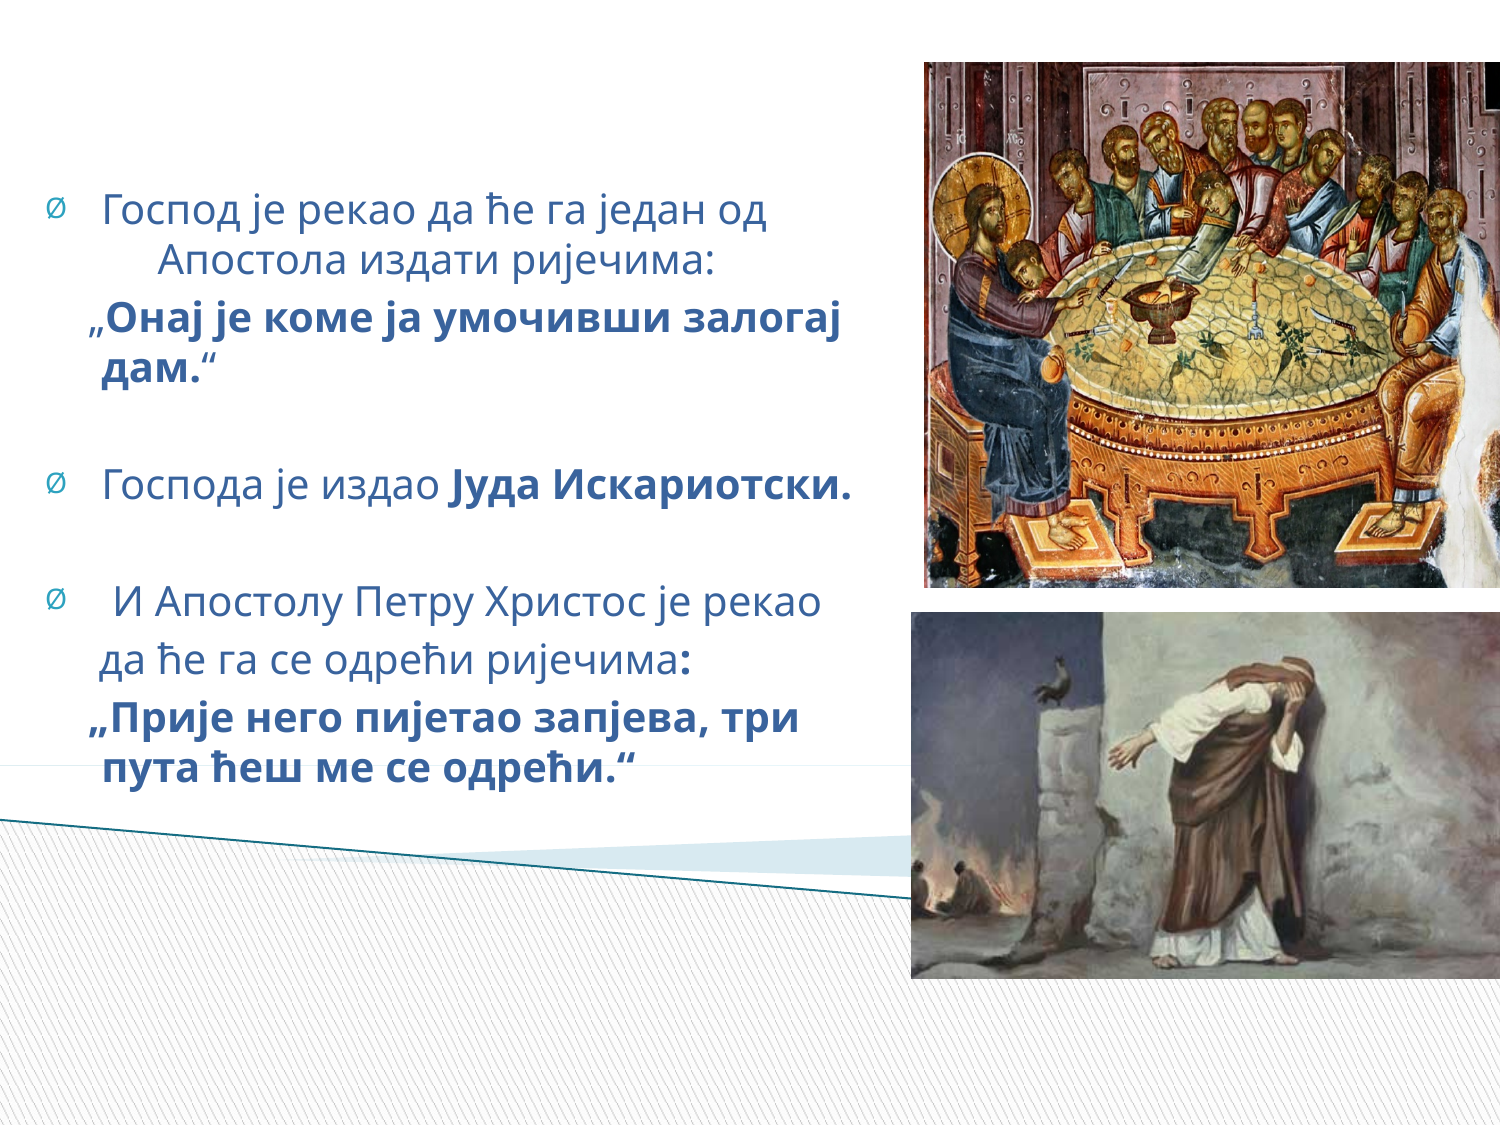

# Господ је рекао да ће га један од Апостола издати ријечима:
 „Онај је коме ја умочивши залогај дам.“
Господа је издао Јуда Искариотски.
 И Апостолу Петру Христос је рекао
 да ће га се одрећи ријечима:
 „Прије него пијетао запјева, три пута ћеш ме се одрећи.“